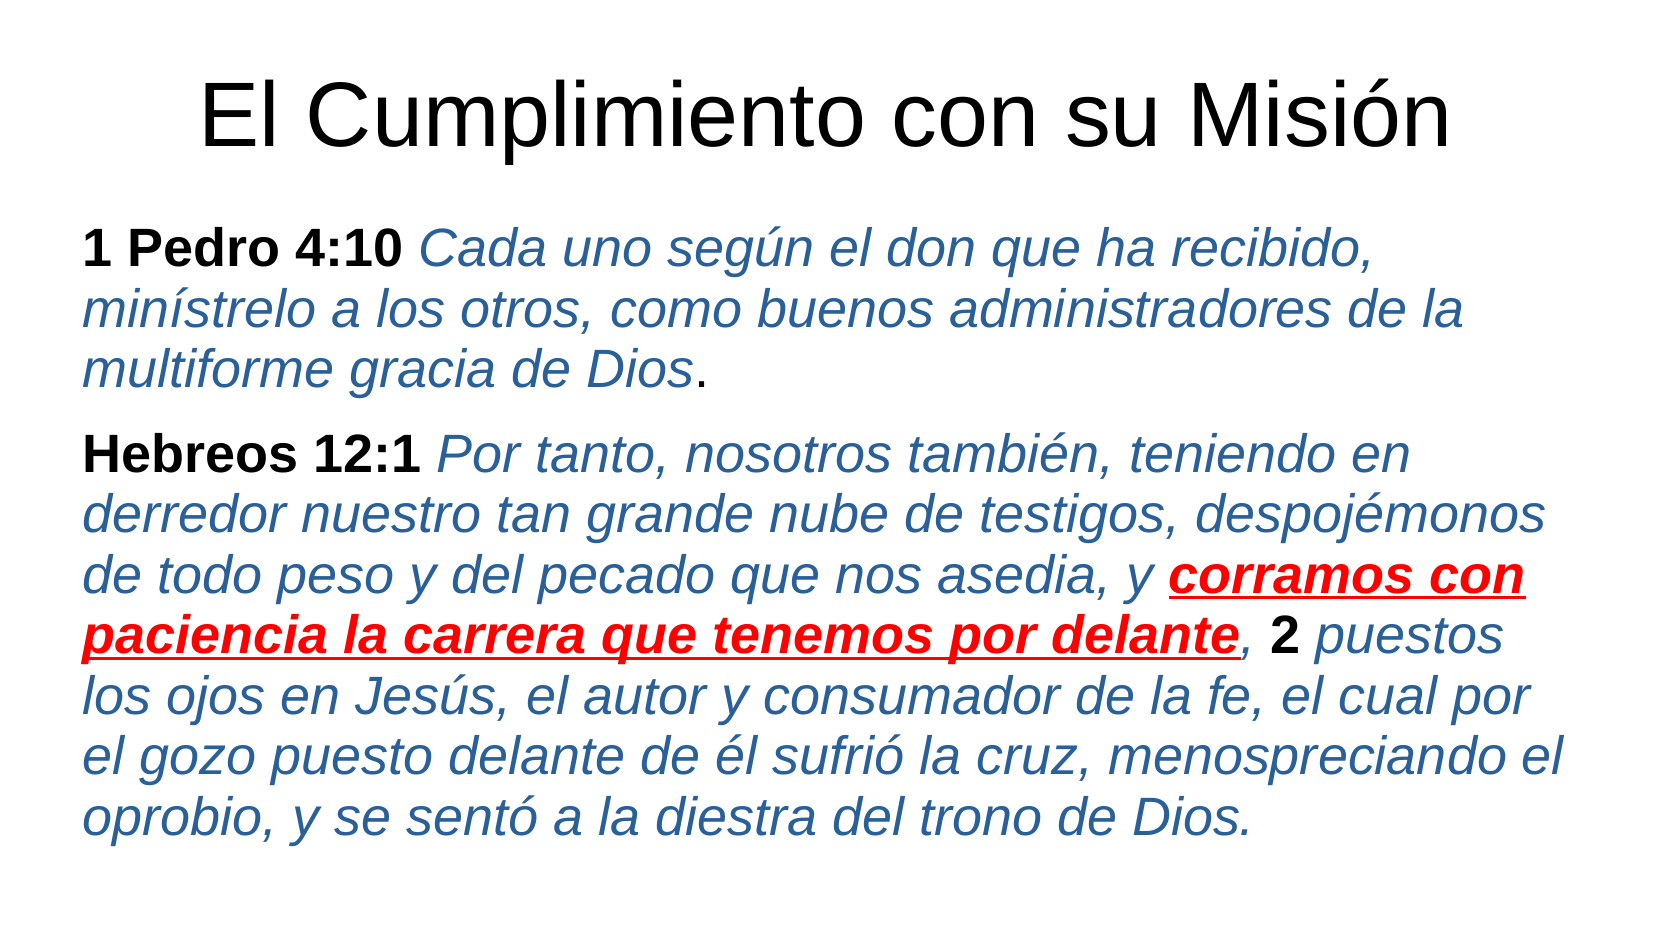

# El Cumplimiento con su Misión
1 Pedro 4:10 Cada uno según el don que ha recibido, minístrelo a los otros, como buenos administradores de la multiforme gracia de Dios.
Hebreos 12:1 Por tanto, nosotros también, teniendo en derredor nuestro tan grande nube de testigos, despojémonos de todo peso y del pecado que nos asedia, y corramos con paciencia la carrera que tenemos por delante, 2 puestos los ojos en Jesús, el autor y consumador de la fe, el cual por el gozo puesto delante de él sufrió la cruz, menospreciando el oprobio, y se sentó a la diestra del trono de Dios.